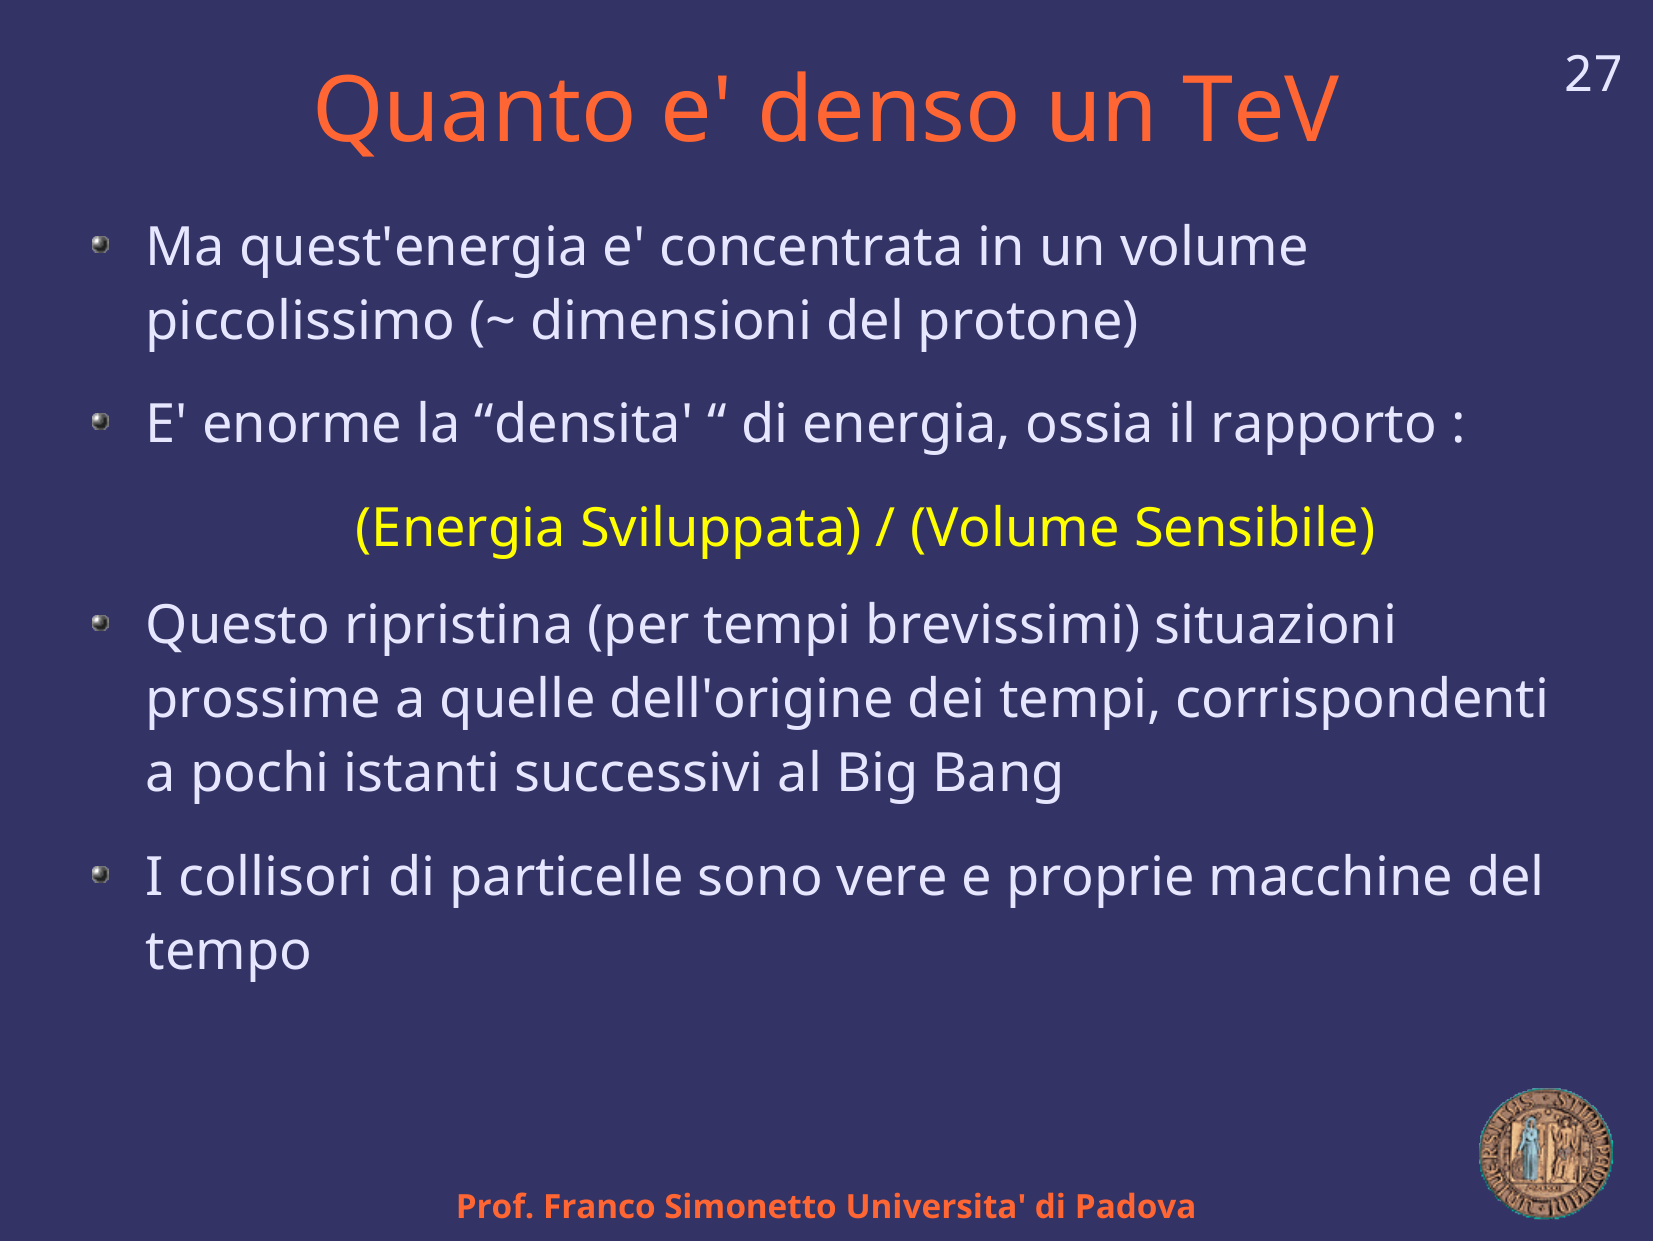

27
# Quanto e' denso un TeV
Ma quest'energia e' concentrata in un volume piccolissimo (~ dimensioni del protone)
E' enorme la “densita' “ di energia, ossia il rapporto :
(Energia Sviluppata) / (Volume Sensibile)
Questo ripristina (per tempi brevissimi) situazioni prossime a quelle dell'origine dei tempi, corrispondenti a pochi istanti successivi al Big Bang
I collisori di particelle sono vere e proprie macchine del tempo